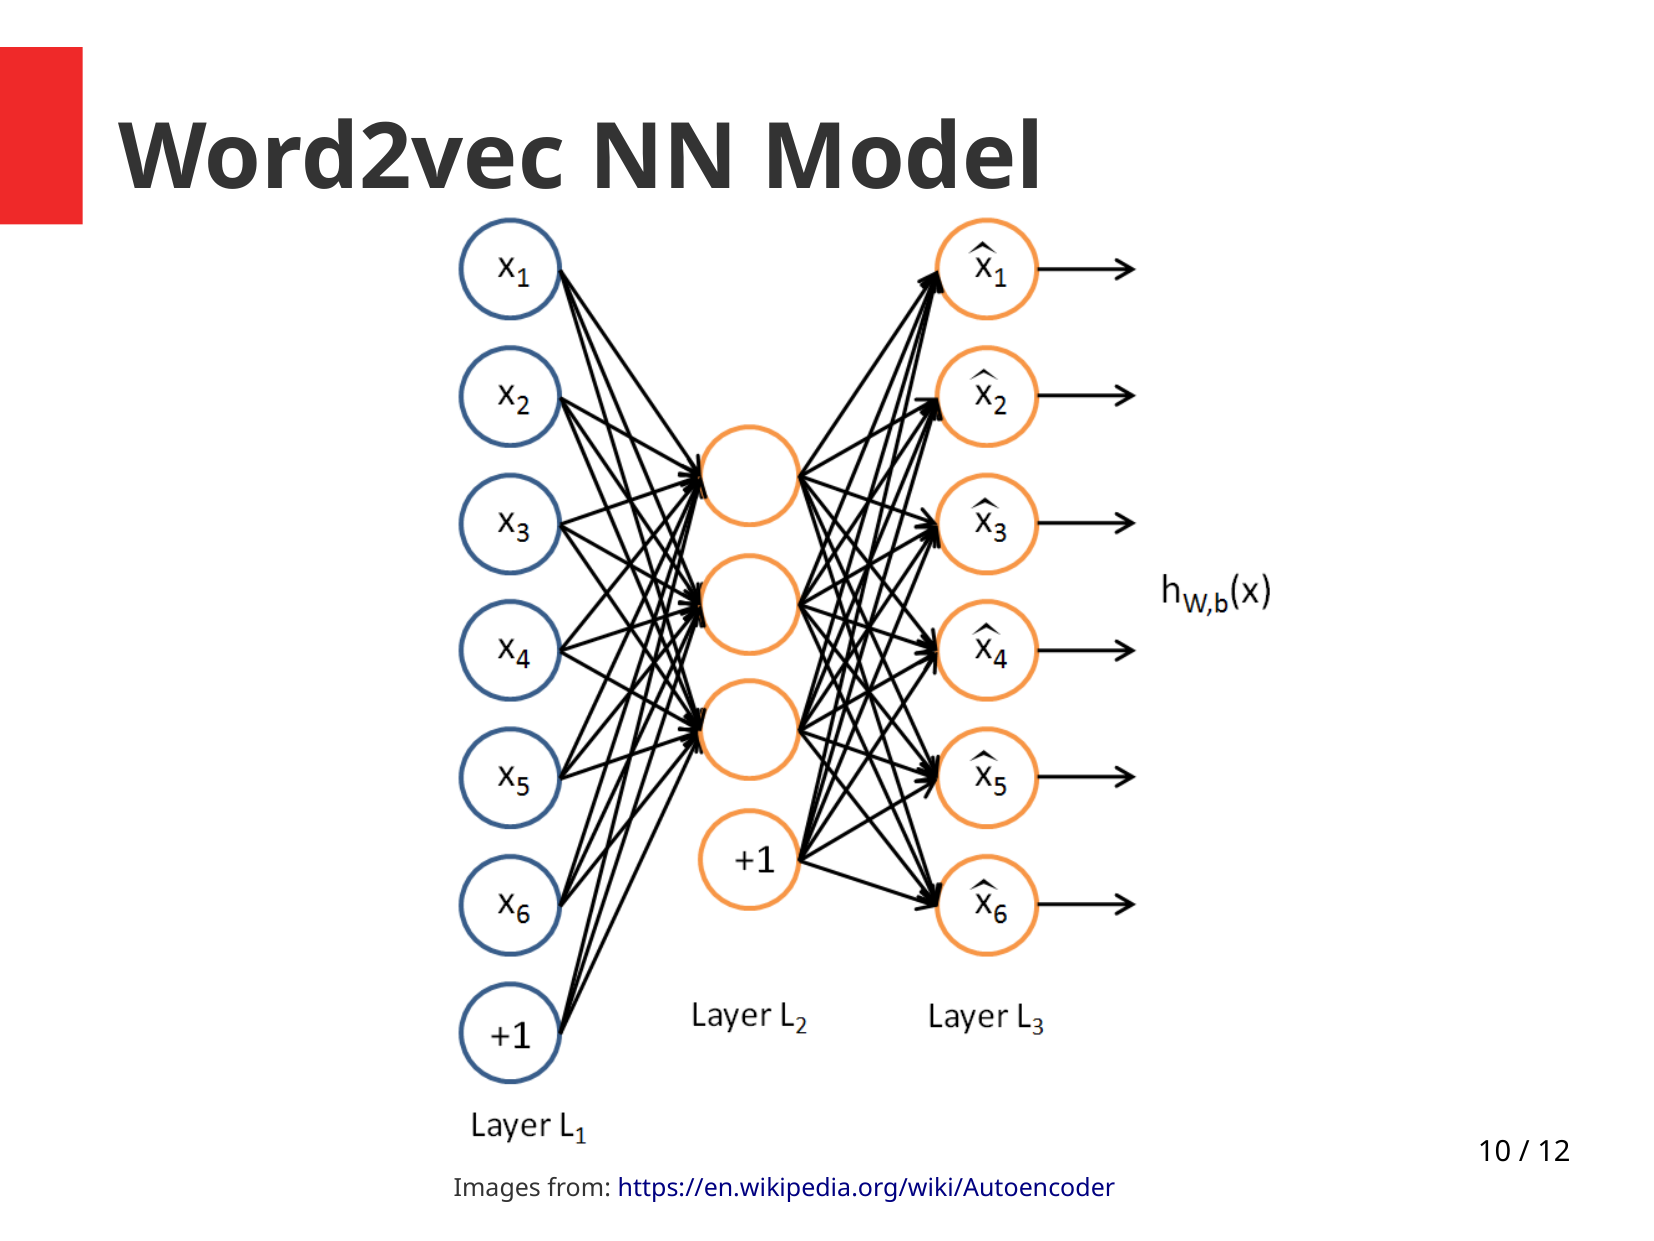

# Word2vec NN Model
10
Images from: https://en.wikipedia.org/wiki/Autoencoder